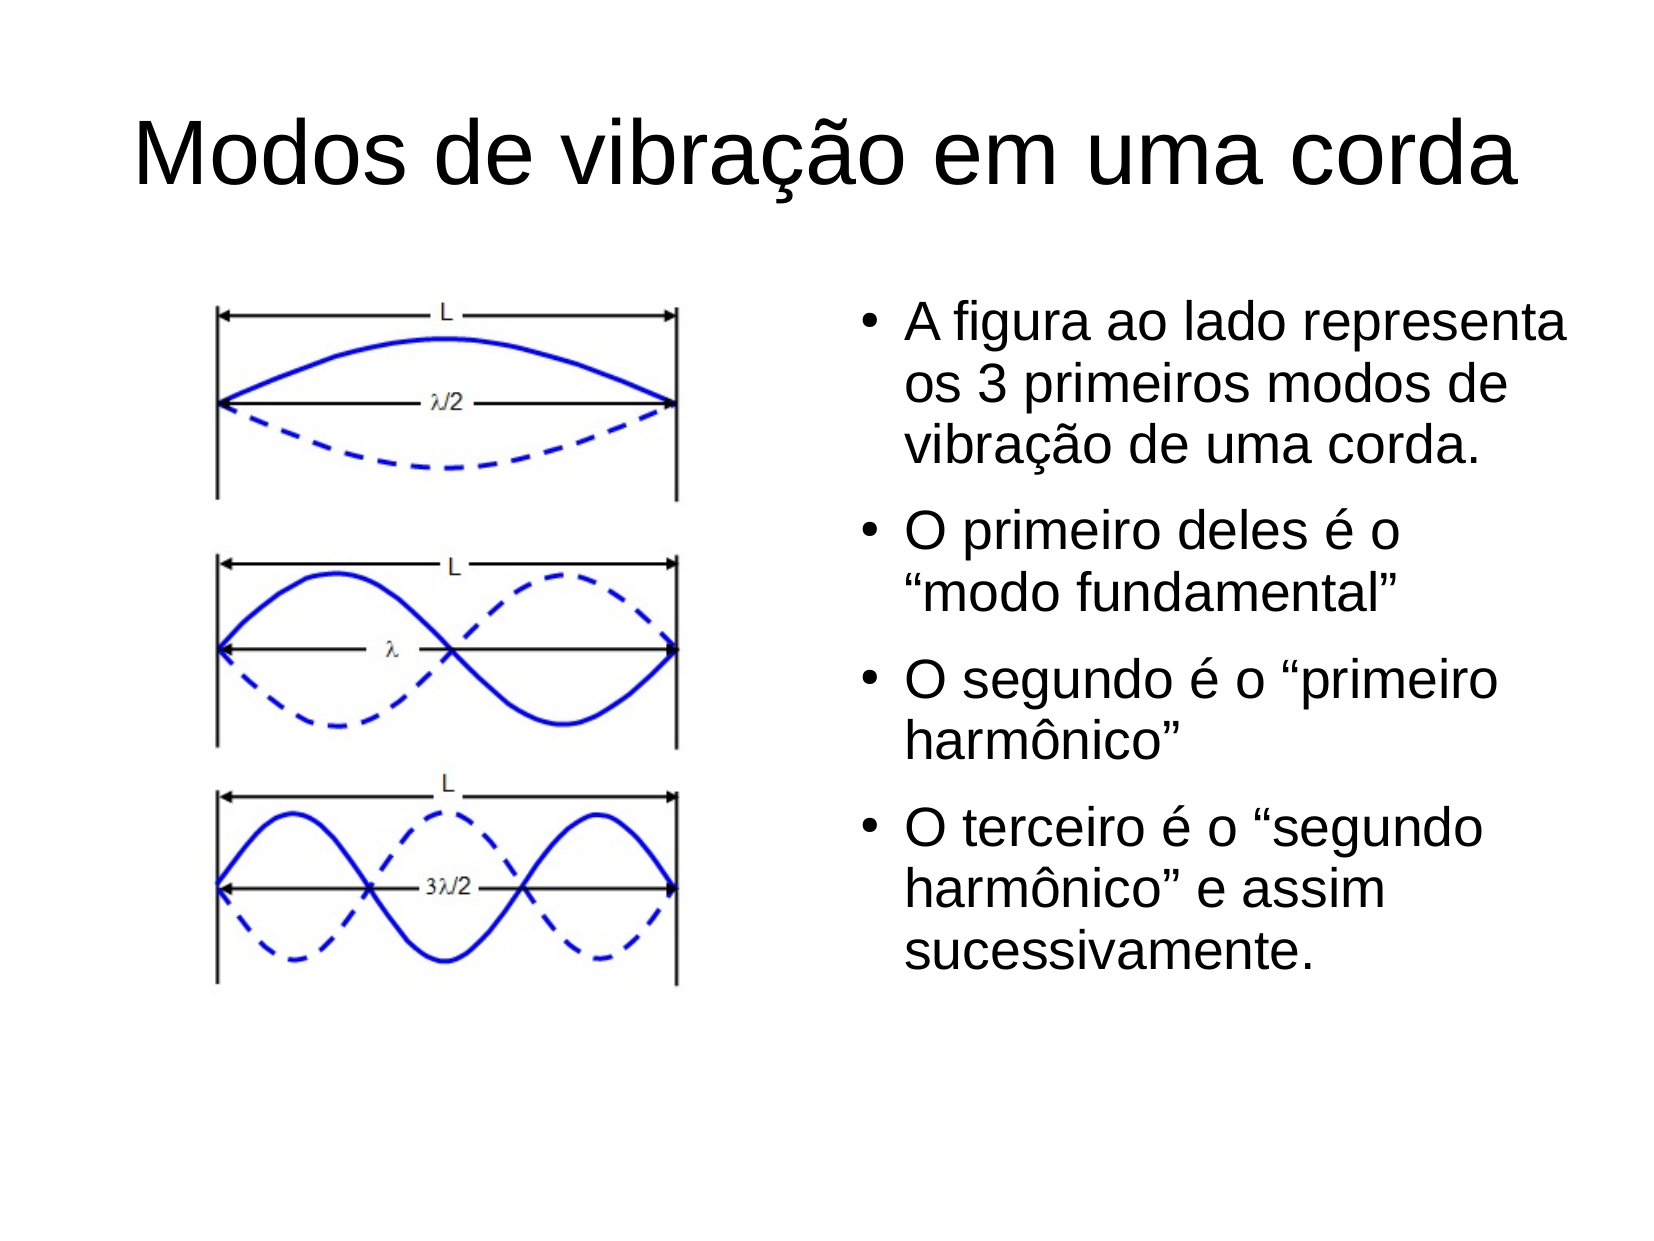

# Modos de vibração em uma corda
A figura ao lado representa os 3 primeiros modos de vibração de uma corda.
O primeiro deles é o “modo fundamental”
O segundo é o “primeiro harmônico”
O terceiro é o “segundo harmônico” e assim sucessivamente.